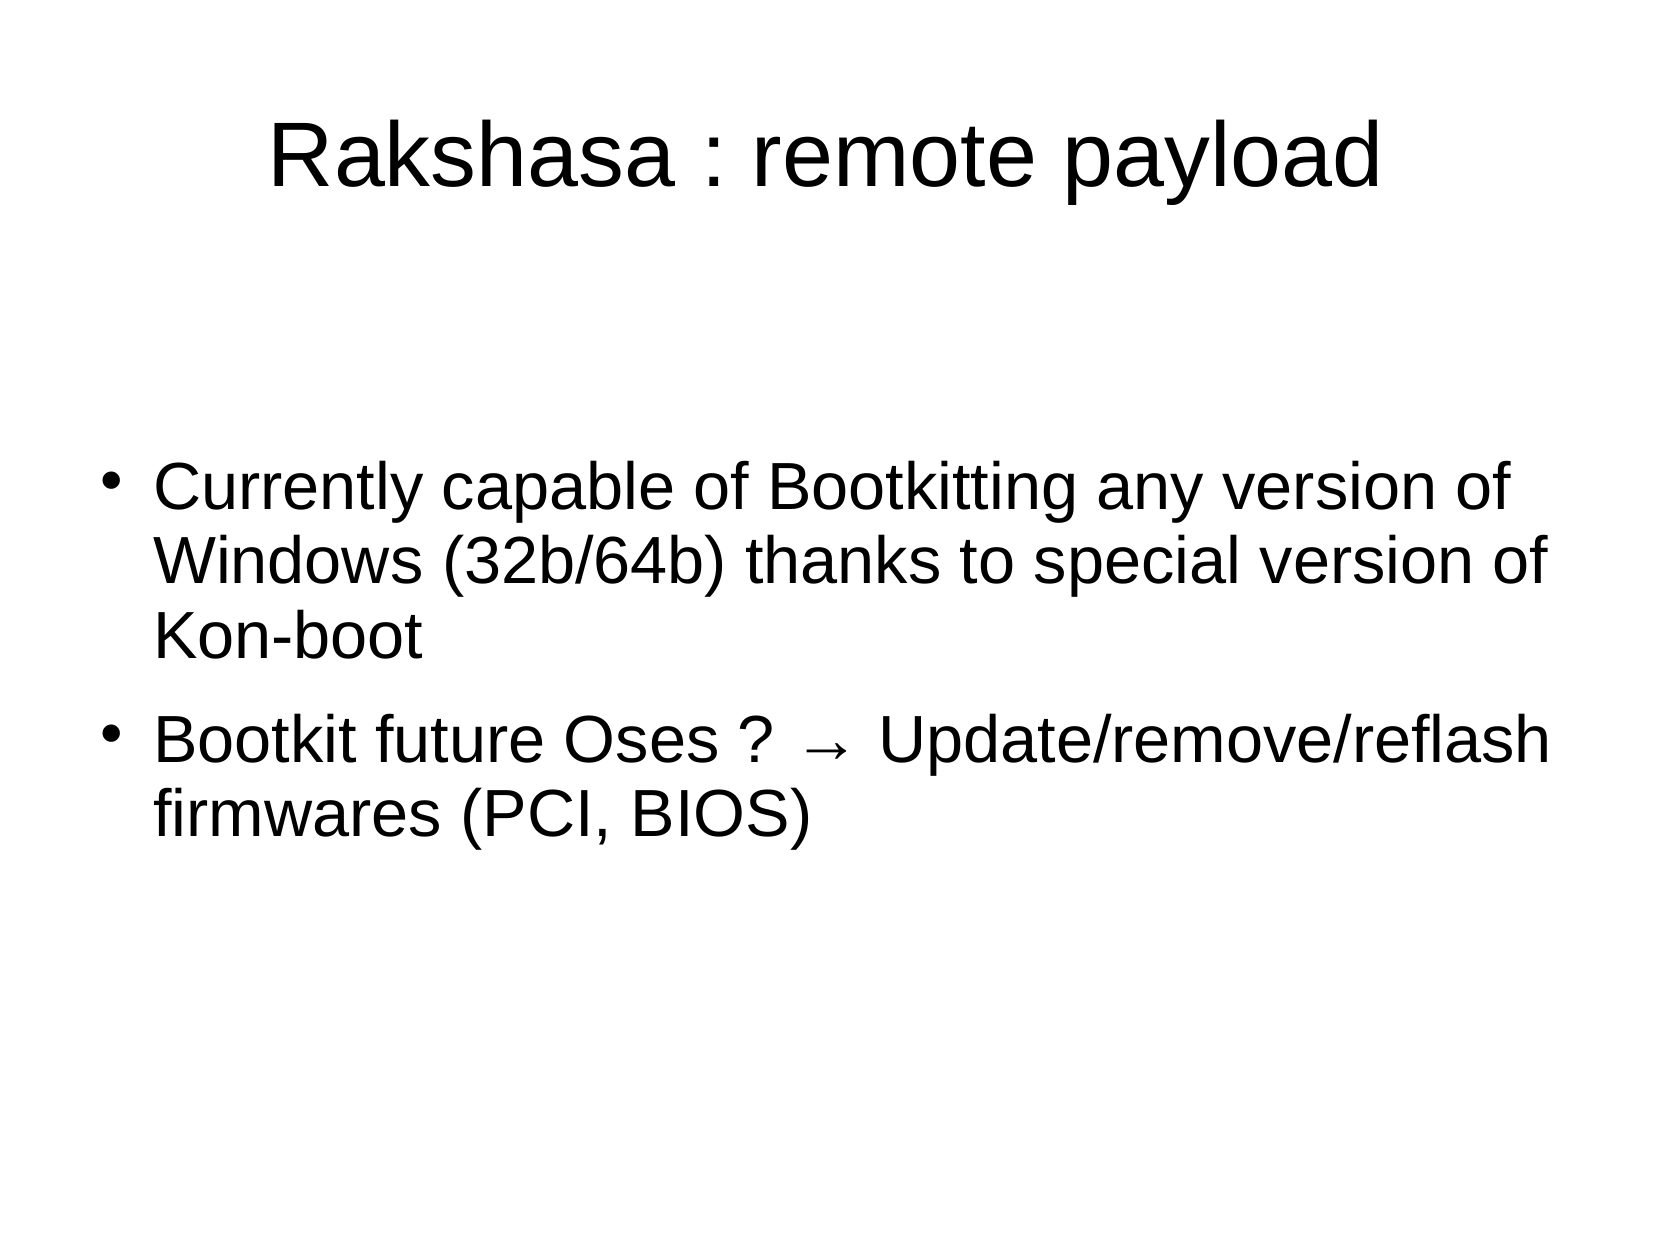

# Rakshasa : remote payload
Currently capable of Bootkitting any version of Windows (32b/64b) thanks to special version of Kon-boot
Bootkit future Oses ? → Update/remove/reflash firmwares (PCI, BIOS)